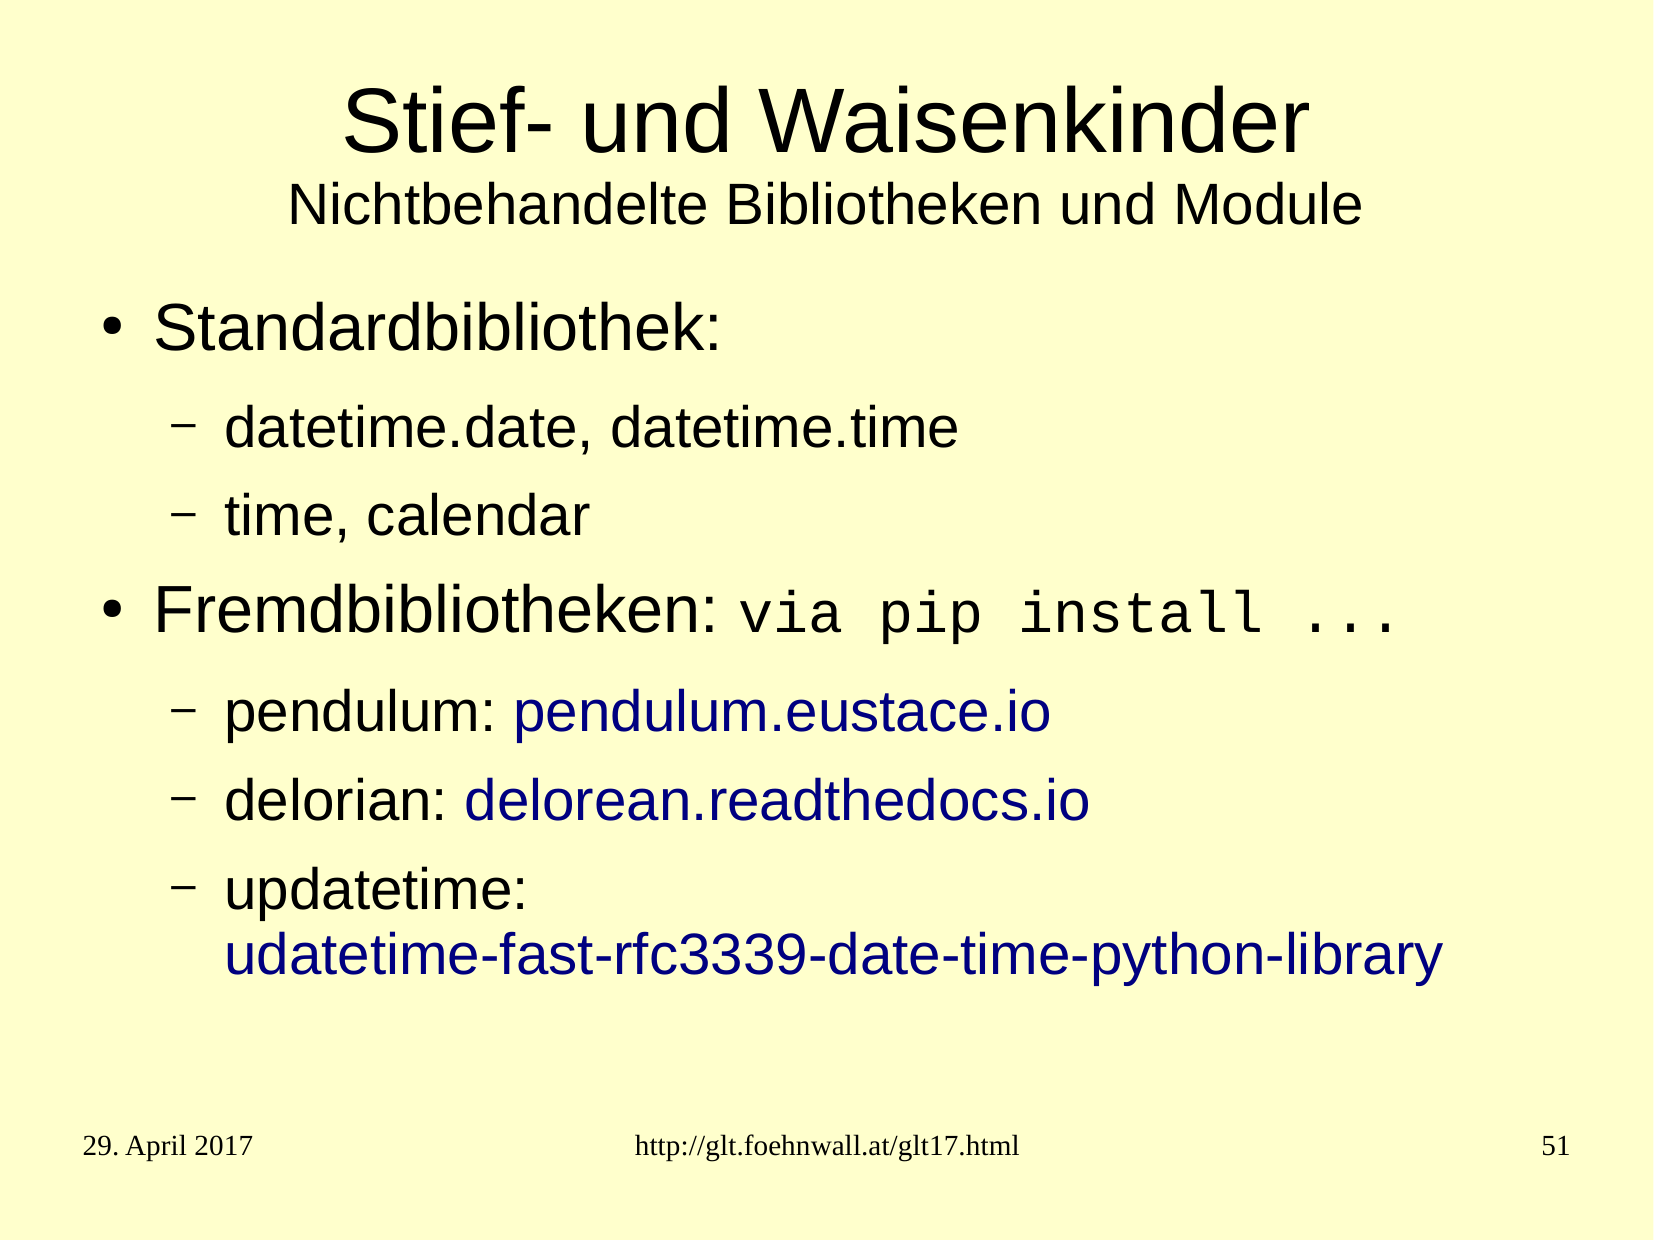

# Stief- und Waisenkinder Nichtbehandelte Bibliotheken und Module
Standardbibliothek:
datetime.date, datetime.time
time, calendar
Fremdbibliotheken: via pip install ...
pendulum: pendulum.eustace.io
delorian: delorean.readthedocs.io
updatetime:udatetime-fast-rfc3339-date-time-python-library
29. April 2017
http://glt.foehnwall.at/glt17.html
51